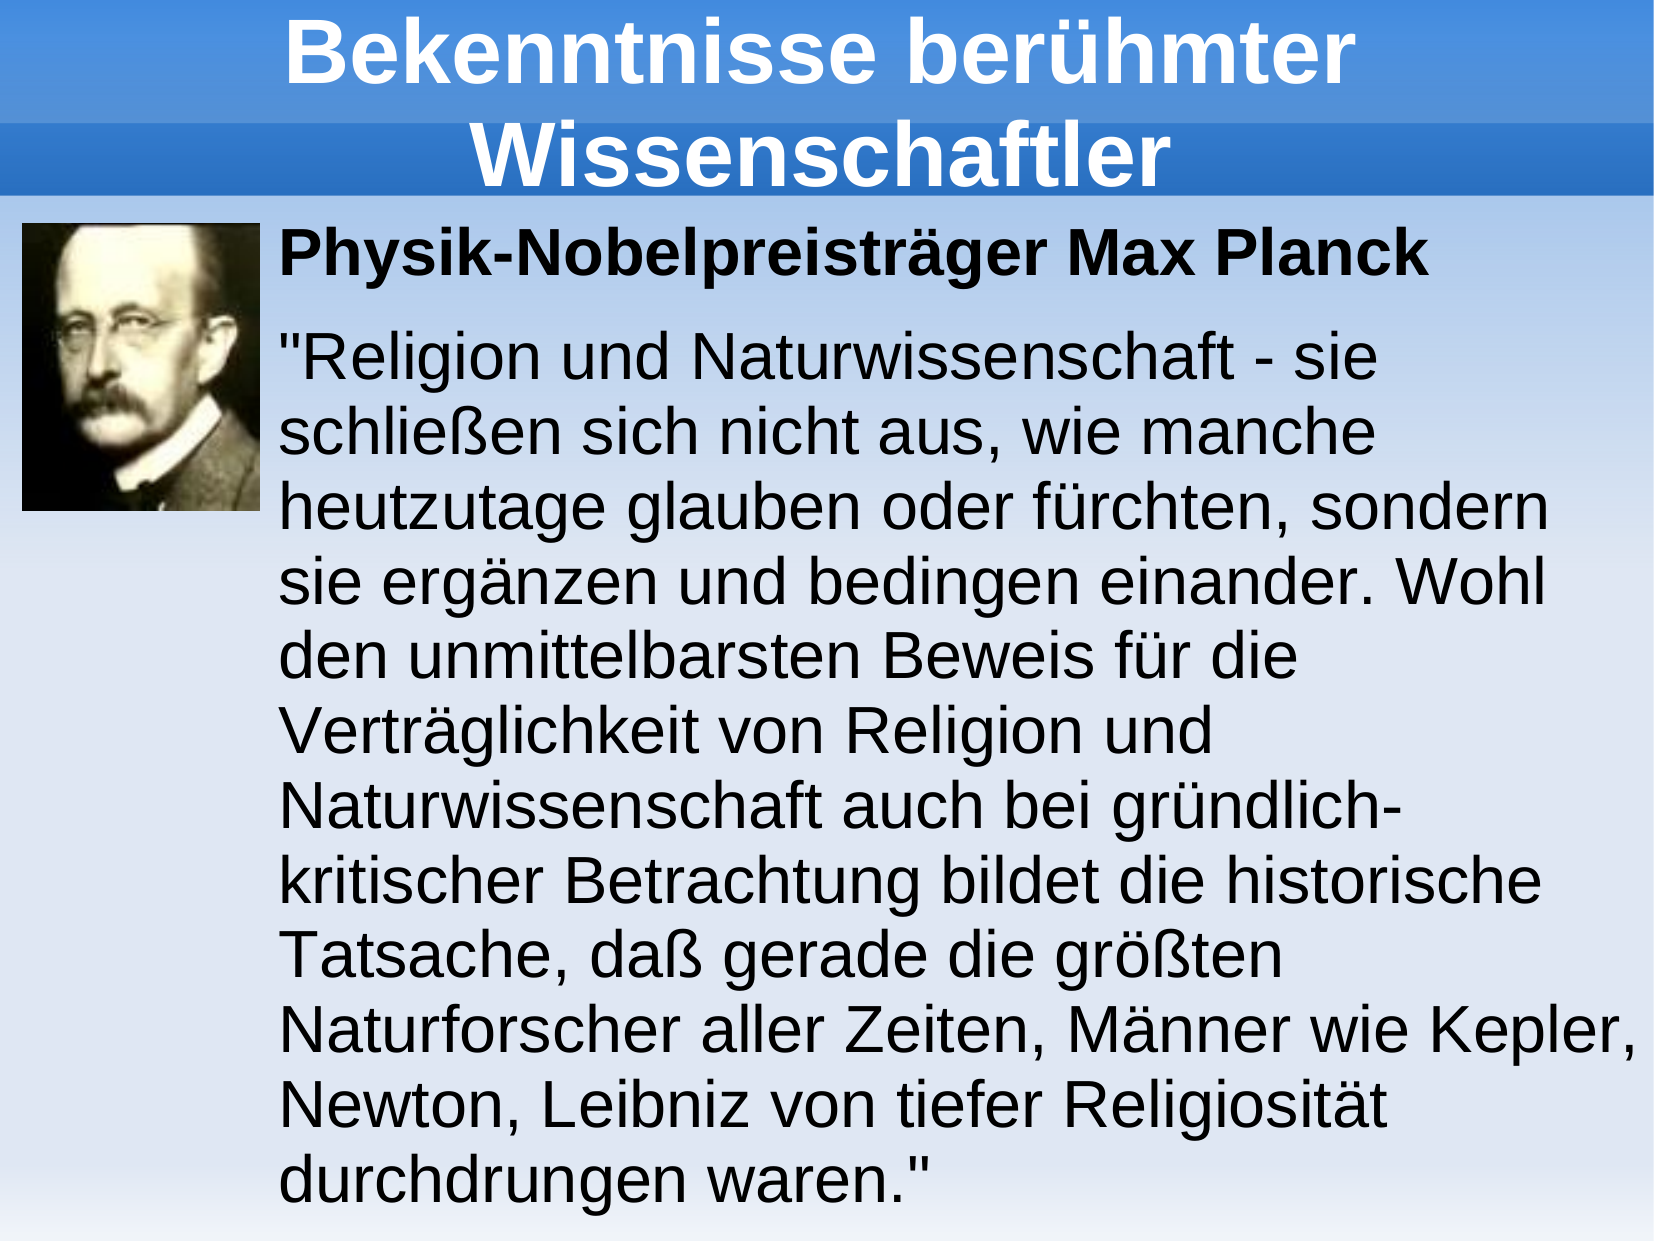

# Bekenntnisse berühmter Wissenschaftler
Physik-Nobelpreisträger Max Planck
"Religion und Naturwissenschaft - sie schließen sich nicht aus, wie manche heutzutage glauben oder fürchten, sondern sie ergänzen und bedingen einander. Wohl den unmittelbarsten Beweis für die Verträglichkeit von Religion und Naturwissenschaft auch bei gründlich-kritischer Betrachtung bildet die historische Tatsache, daß gerade die größten Naturforscher aller Zeiten, Männer wie Kepler, Newton, Leibniz von tiefer Religiosität durchdrungen waren."